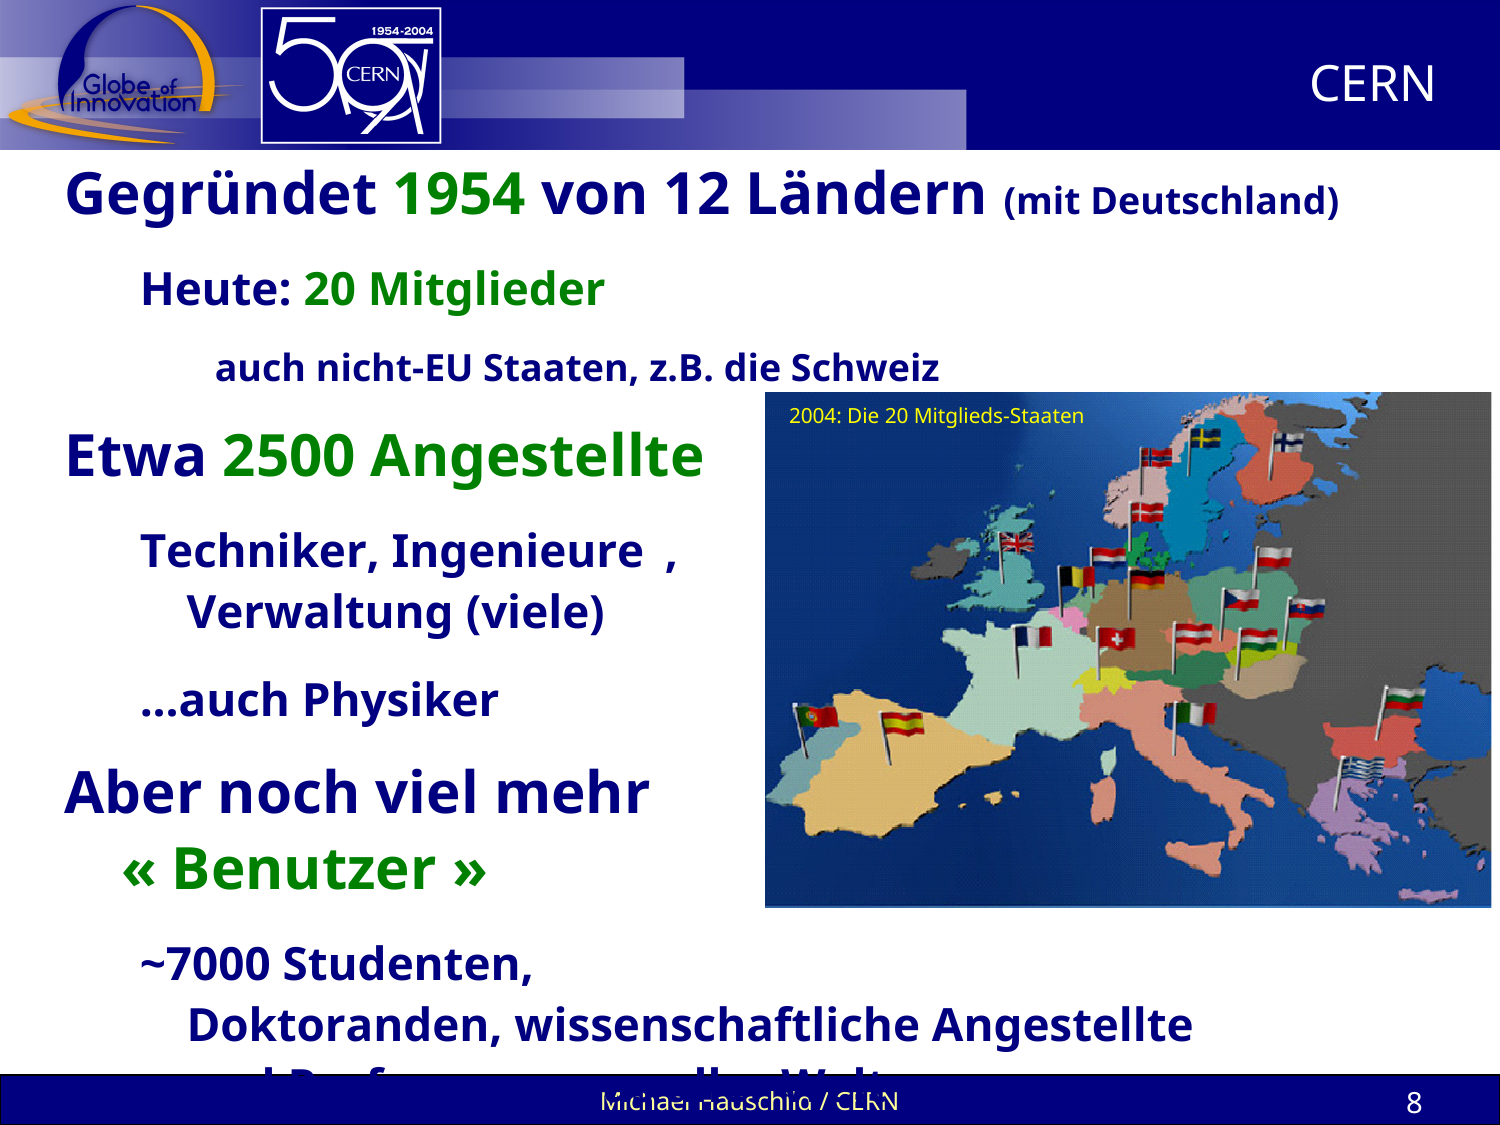

CERN
# Gegründet 1954 von 12 Ländern (mit Deutschland)
Heute: 20 Mitglieder
auch nicht-EU Staaten, z.B. die Schweiz
Etwa 2500 Angestellte
Techniker, Ingenieure	,				Verwaltung (viele)
...auch Physiker
Aber noch viel mehr 			« Benutzer »
~7000 Studenten,					Doktoranden, wissenschaftliche Angestellte		und Professoren aus aller Welt
2004: Die 20 Mitglieds-Staaten